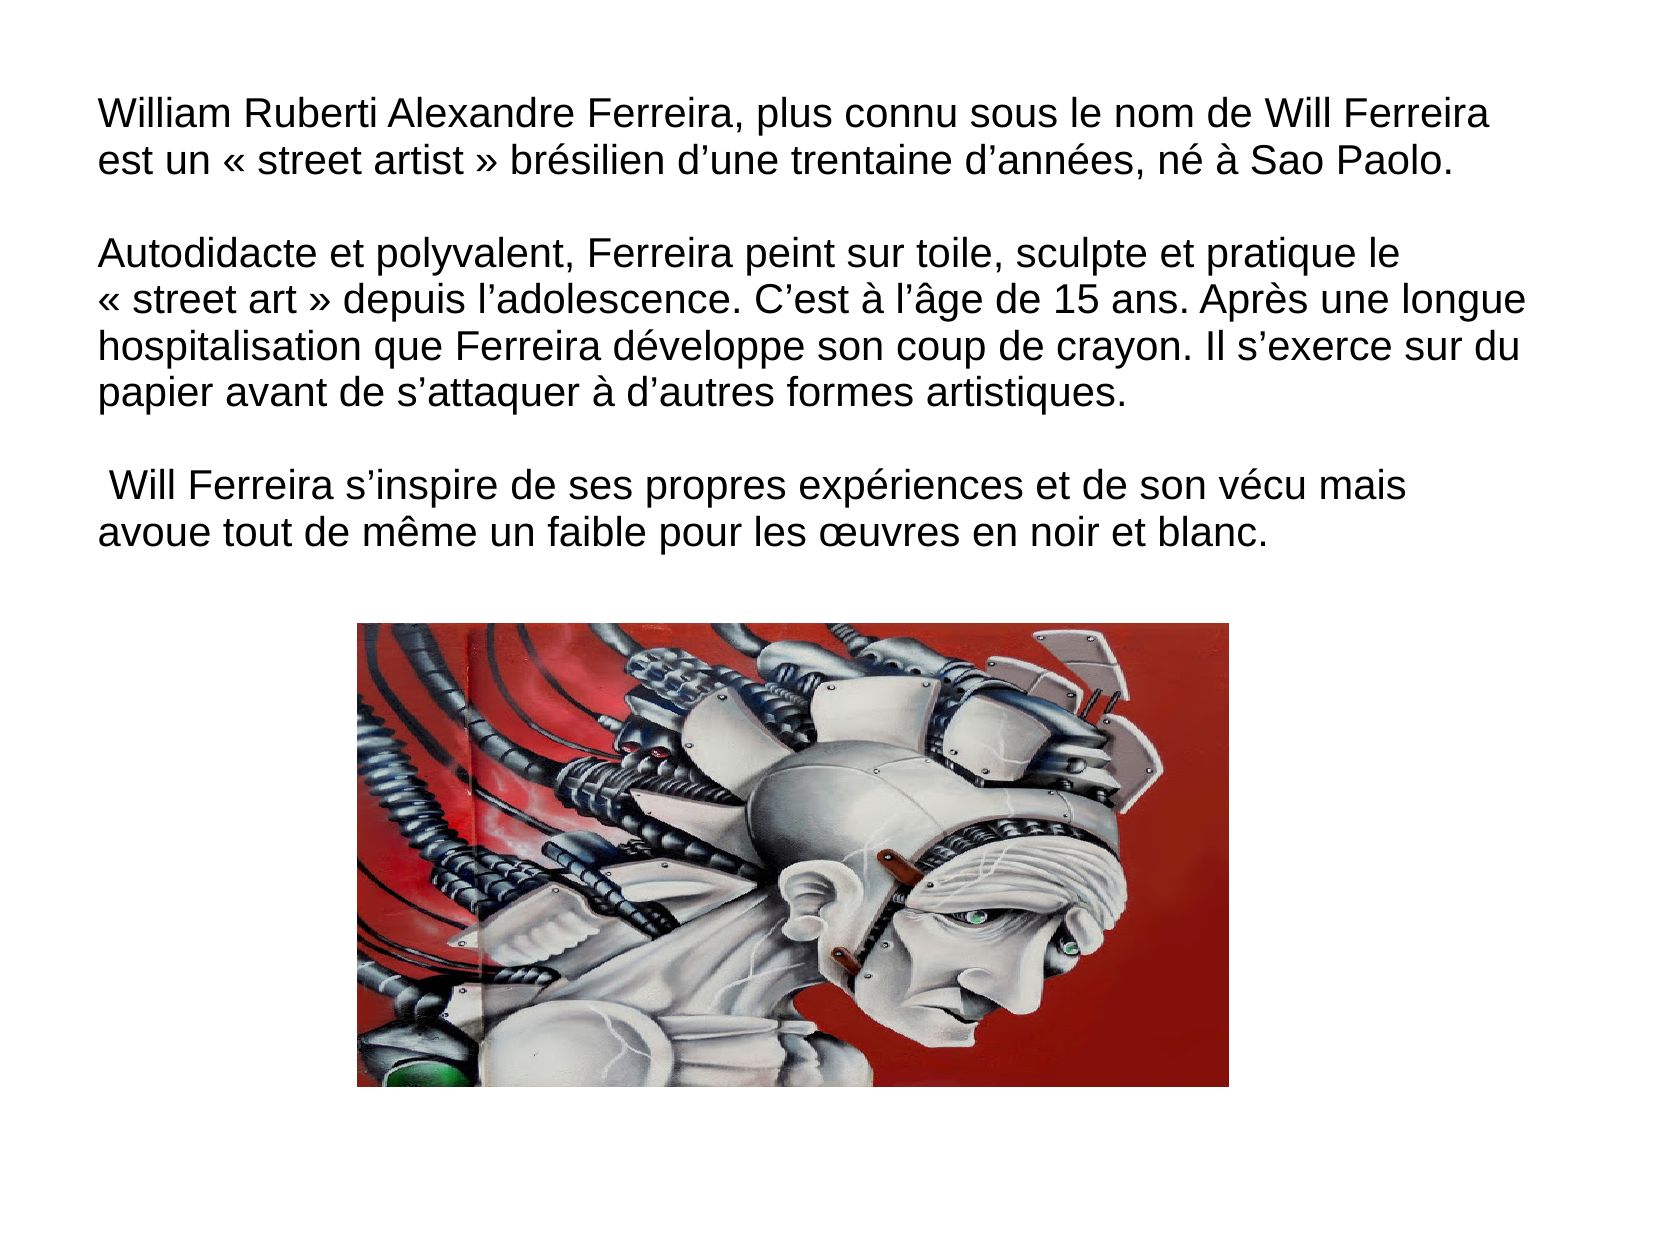

William Ruberti Alexandre Ferreira, plus connu sous le nom de Will Ferreira est un « street artist » brésilien d’une trentaine d’années, né à Sao Paolo.
Autodidacte et polyvalent, Ferreira peint sur toile, sculpte et pratique le « street art » depuis l’adolescence. C’est à l’âge de 15 ans. Après une longue hospitalisation que Ferreira développe son coup de crayon. Il s’exerce sur du papier avant de s’attaquer à d’autres formes artistiques.
 Will Ferreira s’inspire de ses propres expériences et de son vécu mais avoue tout de même un faible pour les œuvres en noir et blanc.